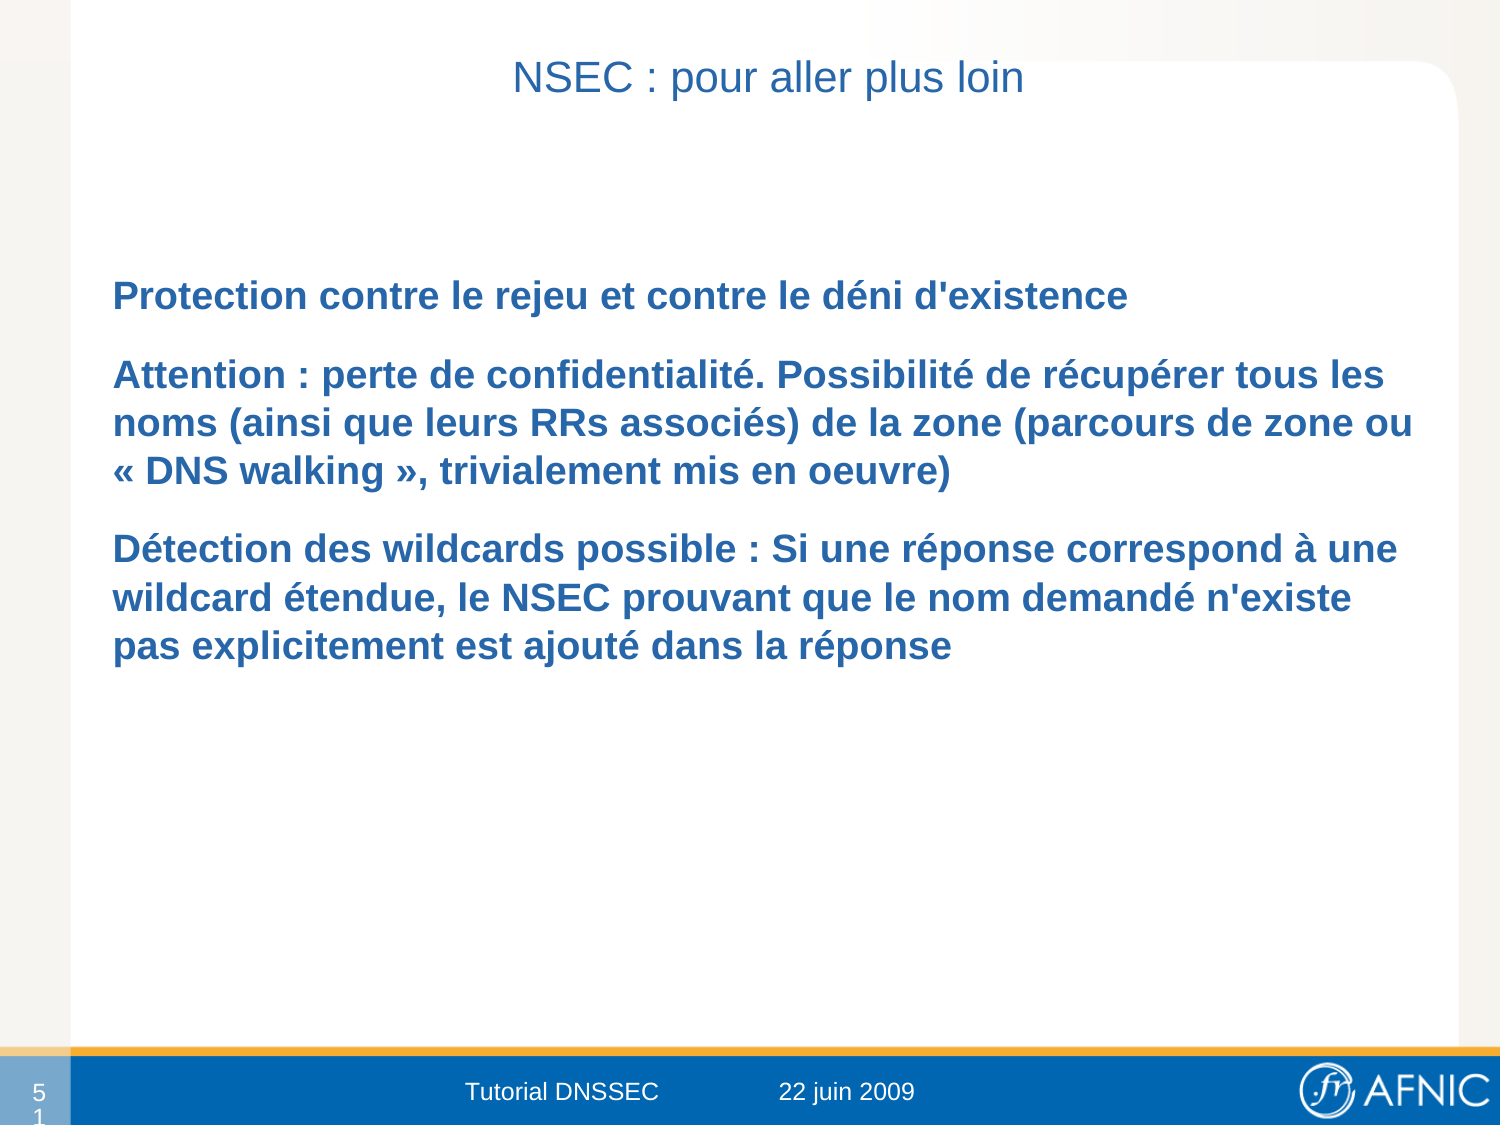

# NSEC : pour aller plus loin
Protection contre le rejeu et contre le déni d'existence
Attention : perte de confidentialité. Possibilité de récupérer tous les noms (ainsi que leurs RRs associés) de la zone (parcours de zone ou « DNS walking », trivialement mis en oeuvre)
Détection des wildcards possible : Si une réponse correspond à une wildcard étendue, le NSEC prouvant que le nom demandé n'existe pas explicitement est ajouté dans la réponse